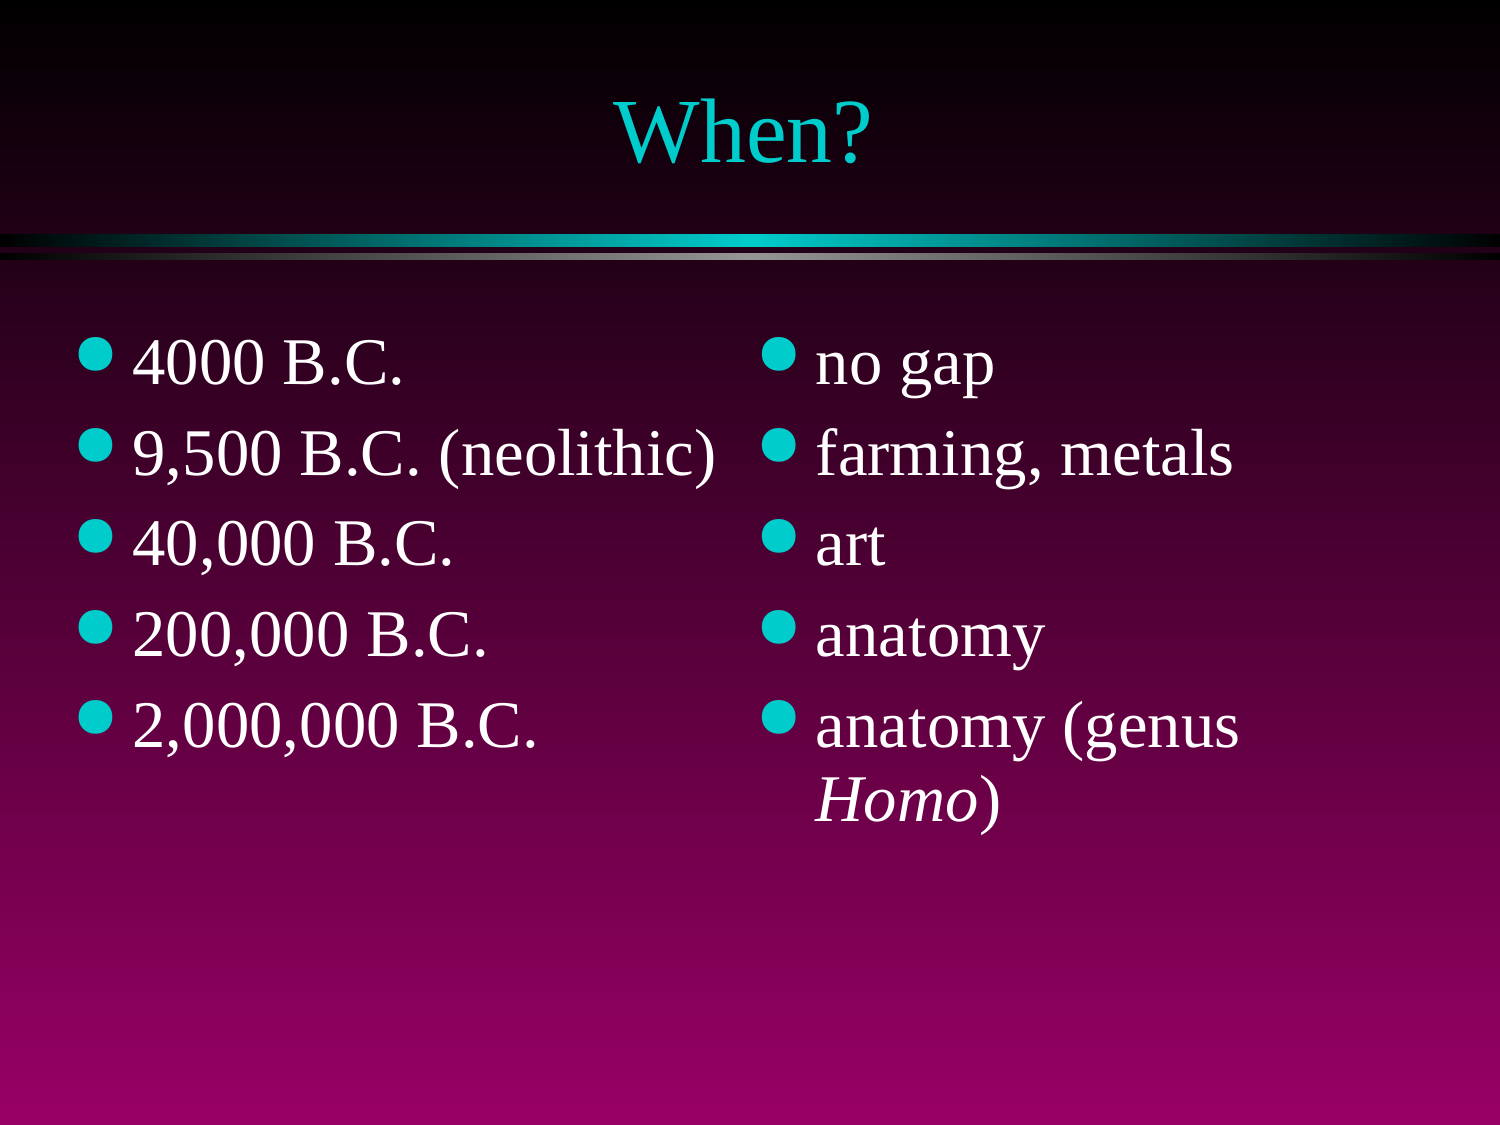

# When?
4000 B.C.
9,500 B.C. (neolithic)
40,000 B.C.
200,000 B.C.
2,000,000 B.C.
no gap
farming, metals
art
anatomy
anatomy (genus Homo)